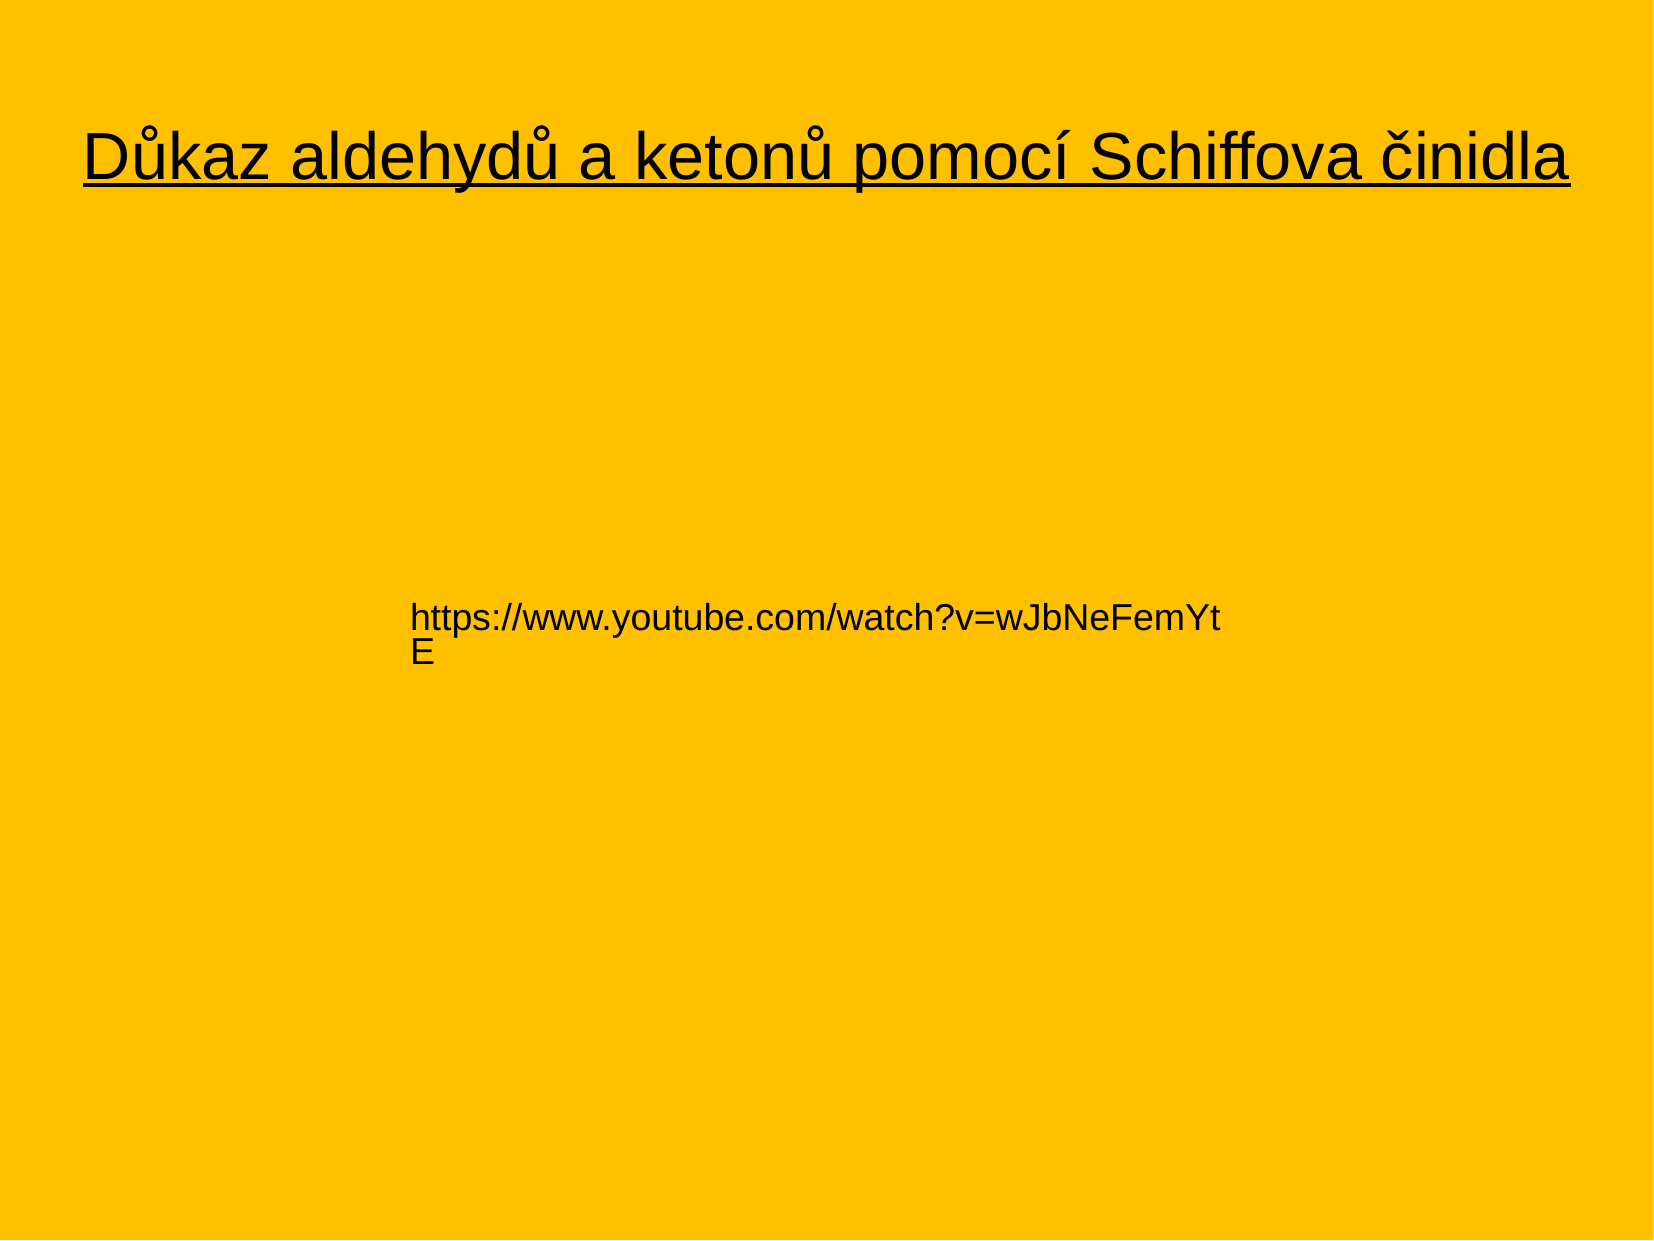

# Důkaz aldehydů a ketonů pomocí Schiffova činidla
https://www.youtube.com/watch?v=wJbNeFemYtE